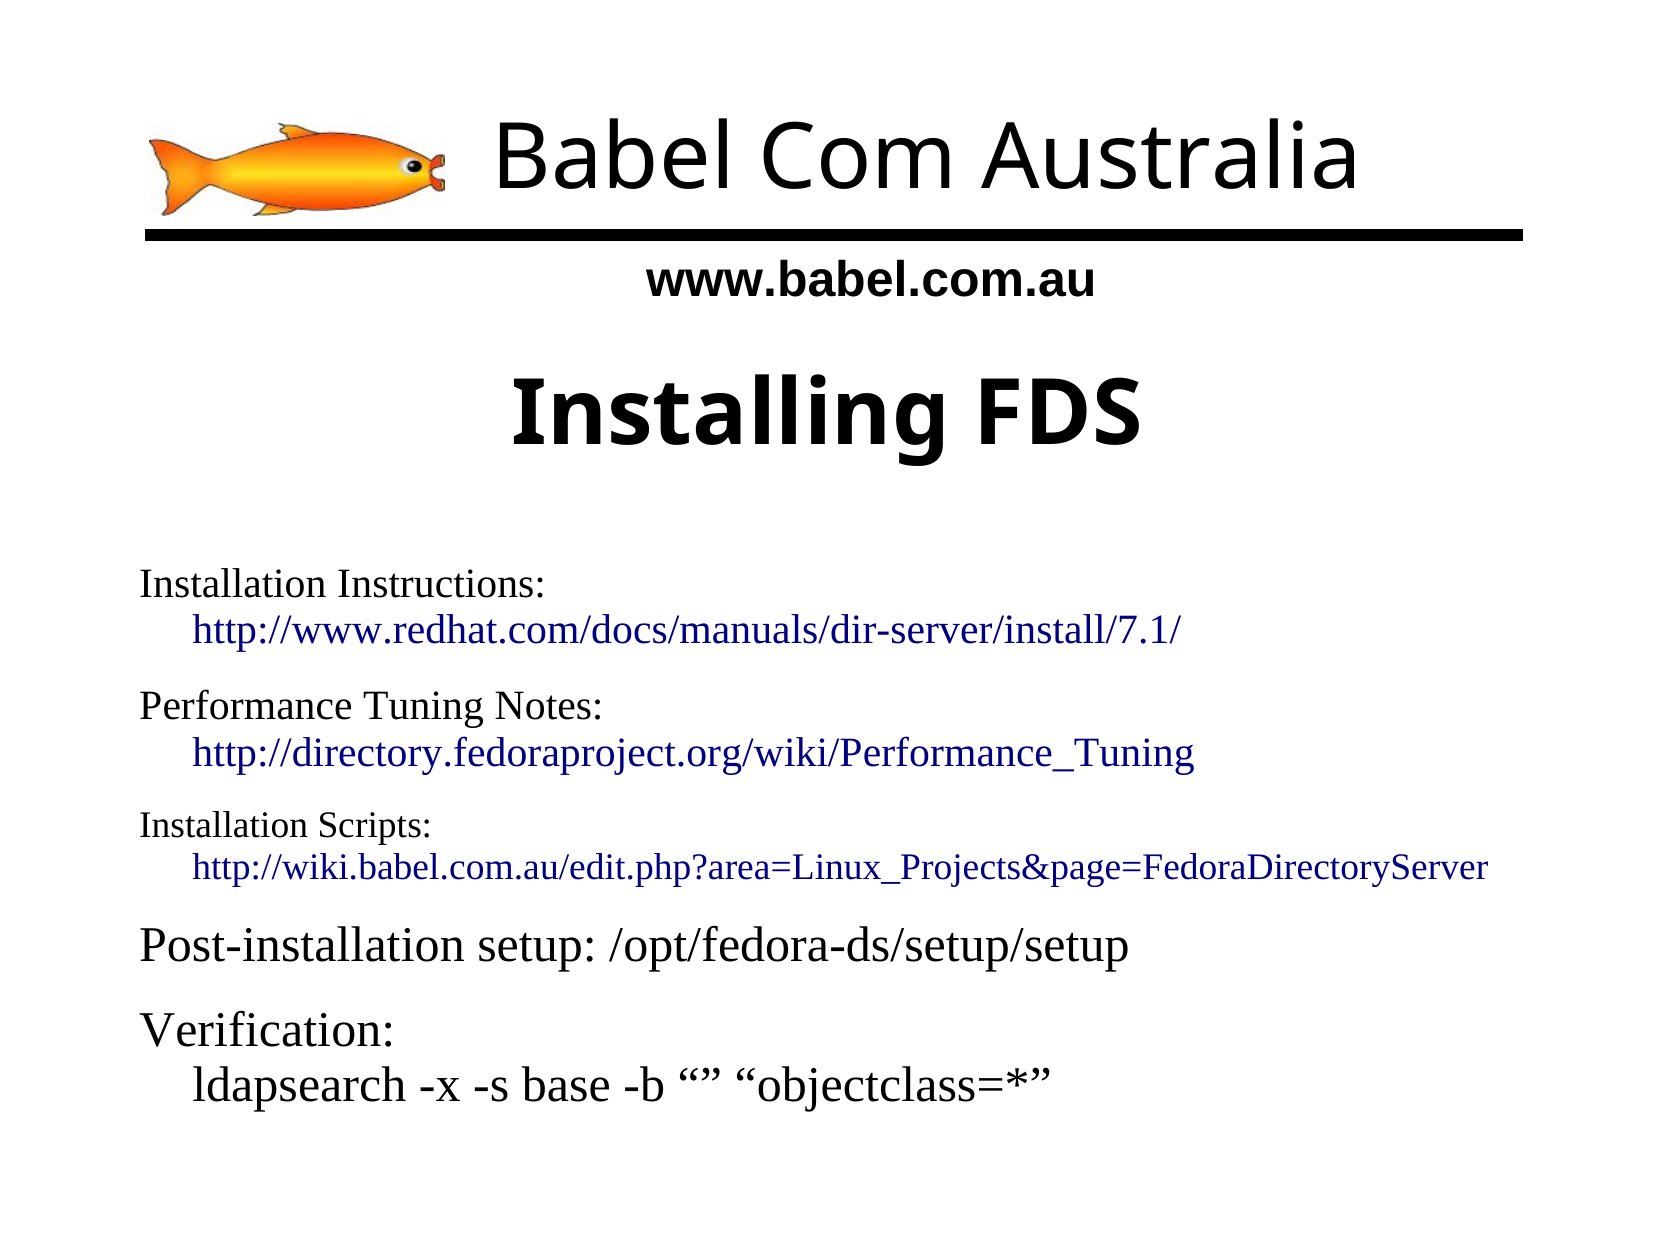

# Installing FDS
Installation Instructions:http://www.redhat.com/docs/manuals/dir-server/install/7.1/
Performance Tuning Notes:http://directory.fedoraproject.org/wiki/Performance_Tuning
Installation Scripts:http://wiki.babel.com.au/edit.php?area=Linux_Projects&page=FedoraDirectoryServer
Post-installation setup: /opt/fedora-ds/setup/setup
Verification:
ldapsearch -x -s base -b “” “objectclass=*”